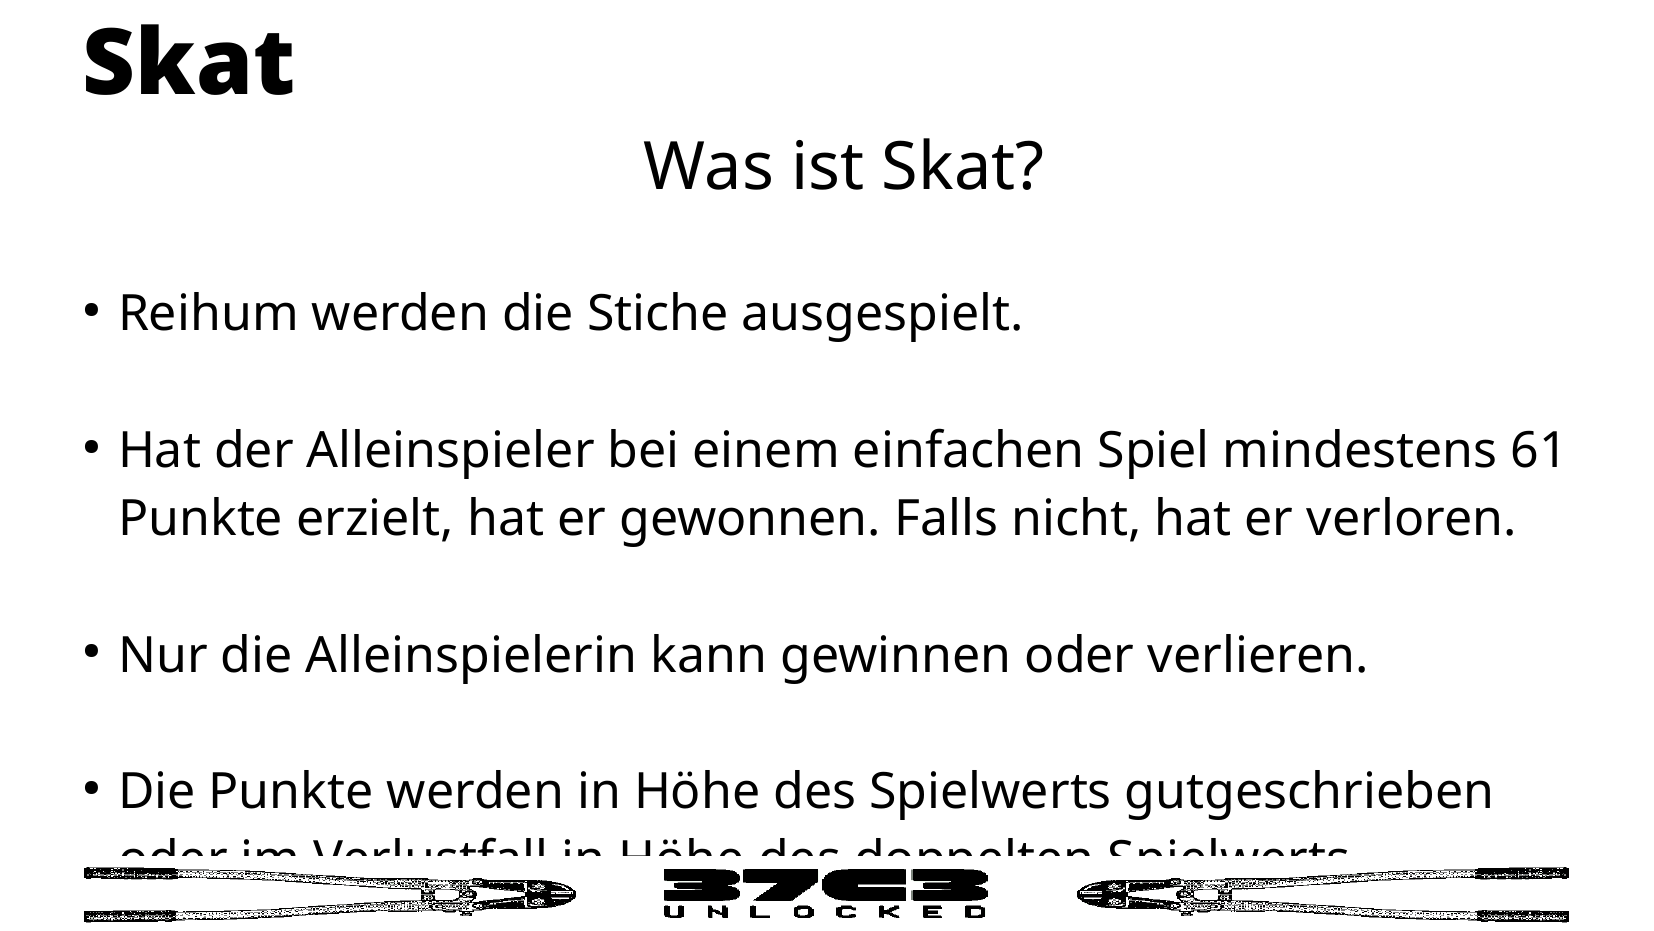

# Skat
Was ist Skat?
Reihum werden die Stiche ausgespielt.
Hat der Alleinspieler bei einem einfachen Spiel mindestens 61 Punkte erzielt, hat er gewonnen. Falls nicht, hat er verloren.
Nur die Alleinspielerin kann gewinnen oder verlieren.
Die Punkte werden in Höhe des Spielwerts gutgeschrieben oder im Verlustfall in Höhe des doppelten Spielwerts abgezogen.